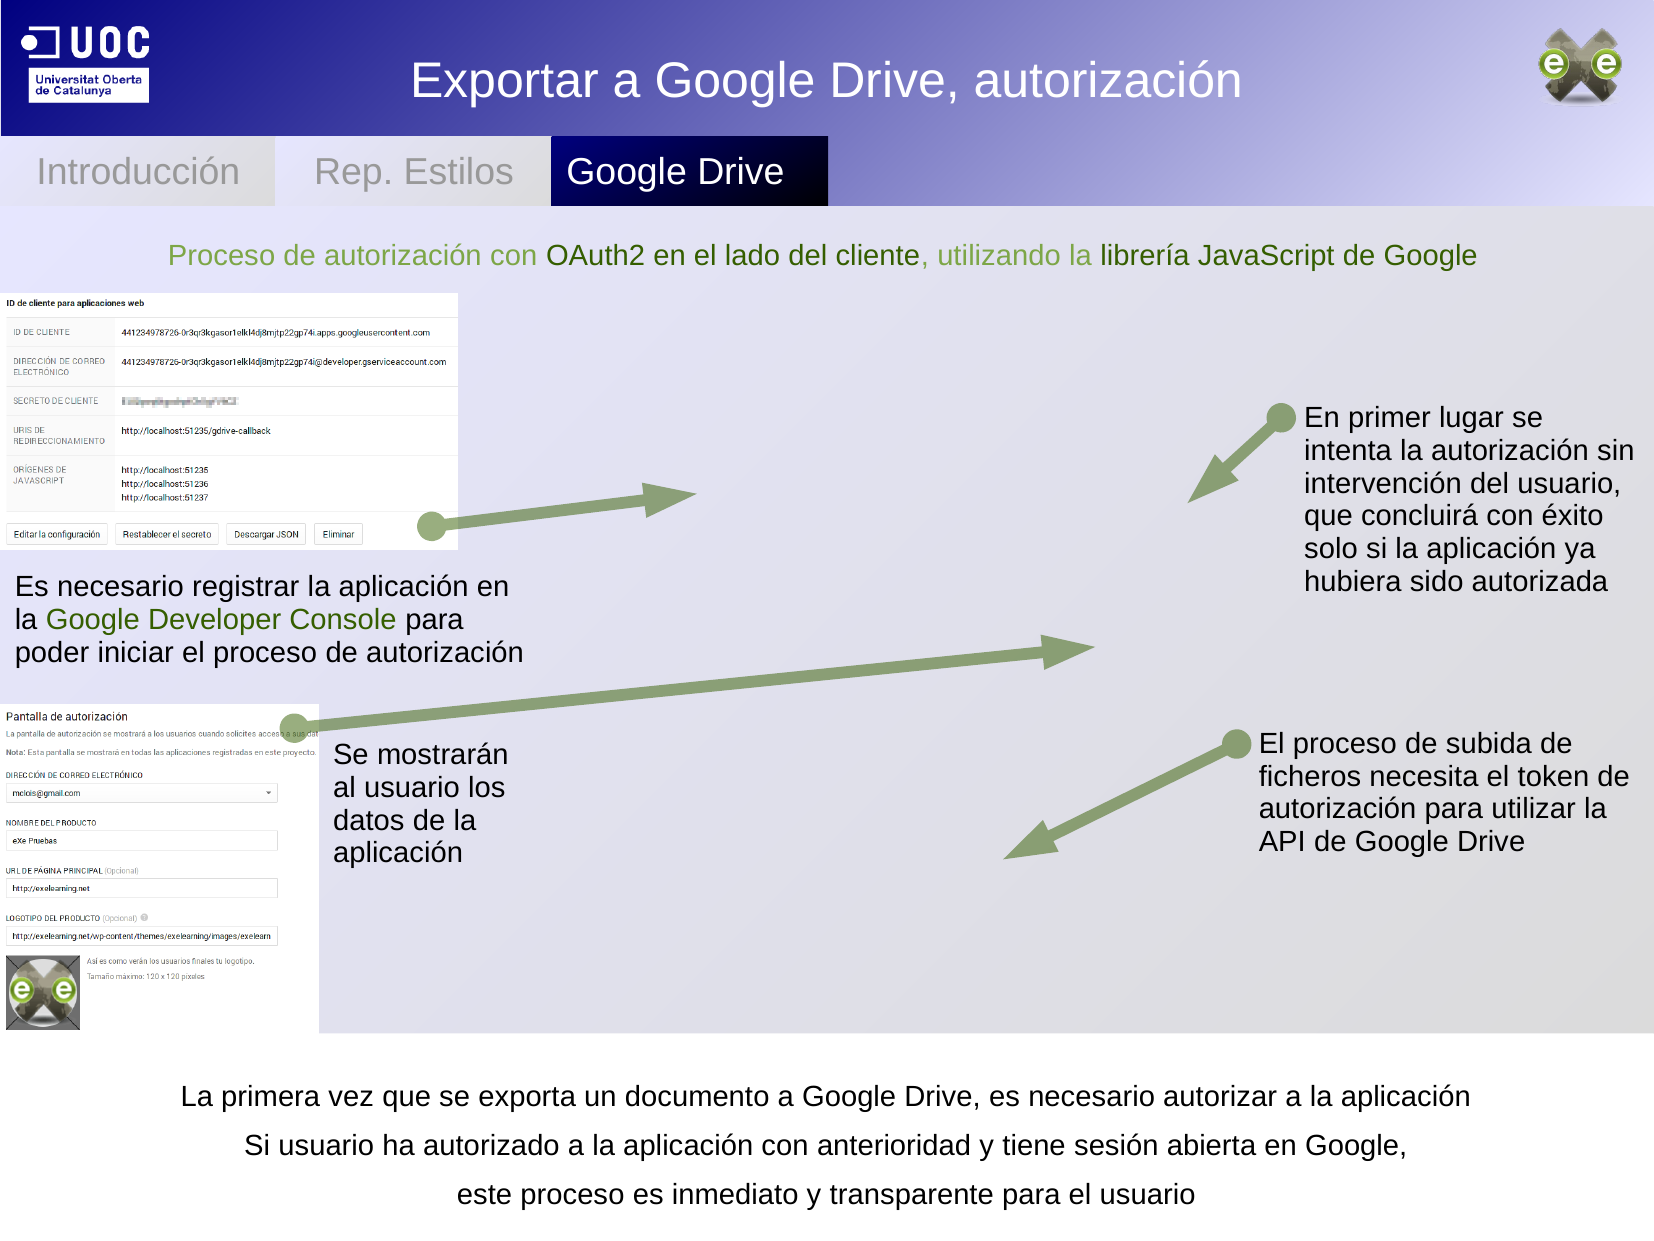

Exportar a Google Drive, autorización
Introducción
Rep. Estilos
Google Drive
Proceso de autorización con OAuth2 en el lado del cliente, utilizando la librería JavaScript de Google
En primer lugar se intenta la autorización sin intervención del usuario, que concluirá con éxito solo si la aplicación ya hubiera sido autorizada
Es necesario registrar la aplicación en la Google Developer Console para poder iniciar el proceso de autorización
El proceso de subida de ficheros necesita el token de autorización para utilizar la API de Google Drive
Se mostrarán al usuario los datos de la aplicación
La primera vez que se exporta un documento a Google Drive, es necesario autorizar a la aplicación
Si usuario ha autorizado a la aplicación con anterioridad y tiene sesión abierta en Google,
este proceso es inmediato y transparente para el usuario